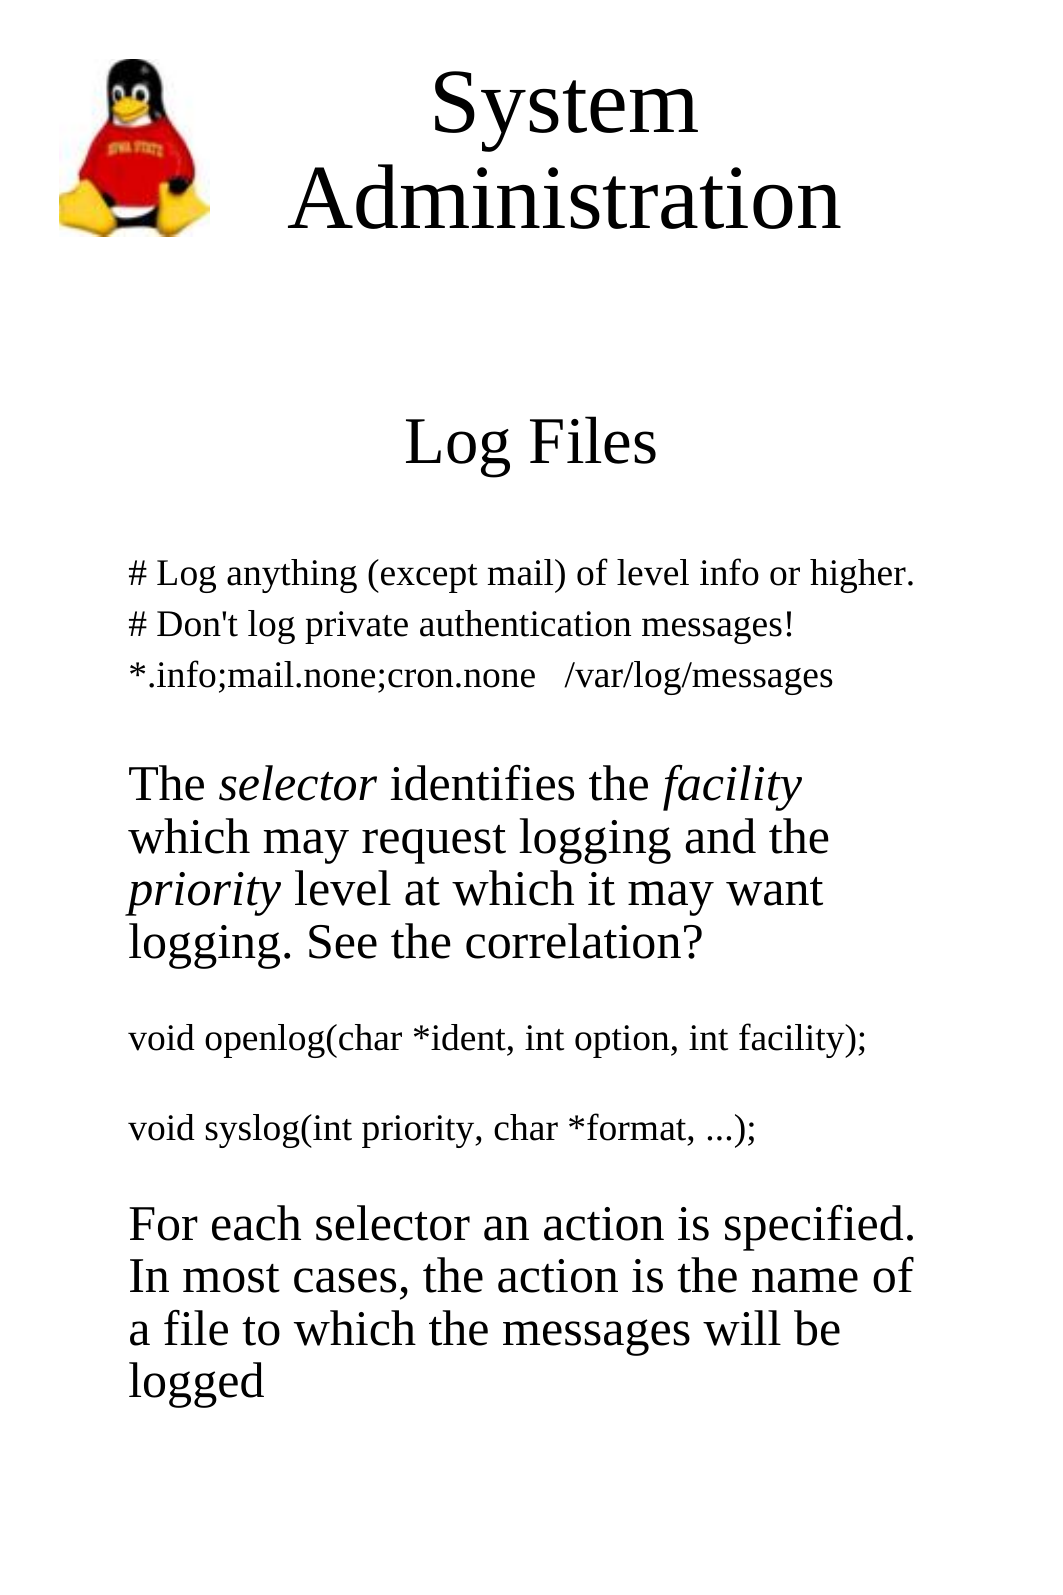

# System Administration
Log Files
# Log anything (except mail) of level info or higher.
# Don't log private authentication messages!
*.info;mail.none;cron.none /var/log/messages
The selector identifies the facility which may request logging and the priority level at which it may want logging. See the correlation?
void openlog(char *ident, int option, int facility);
void syslog(int priority, char *format, ...);
For each selector an action is specified. In most cases, the action is the name of a file to which the messages will be logged